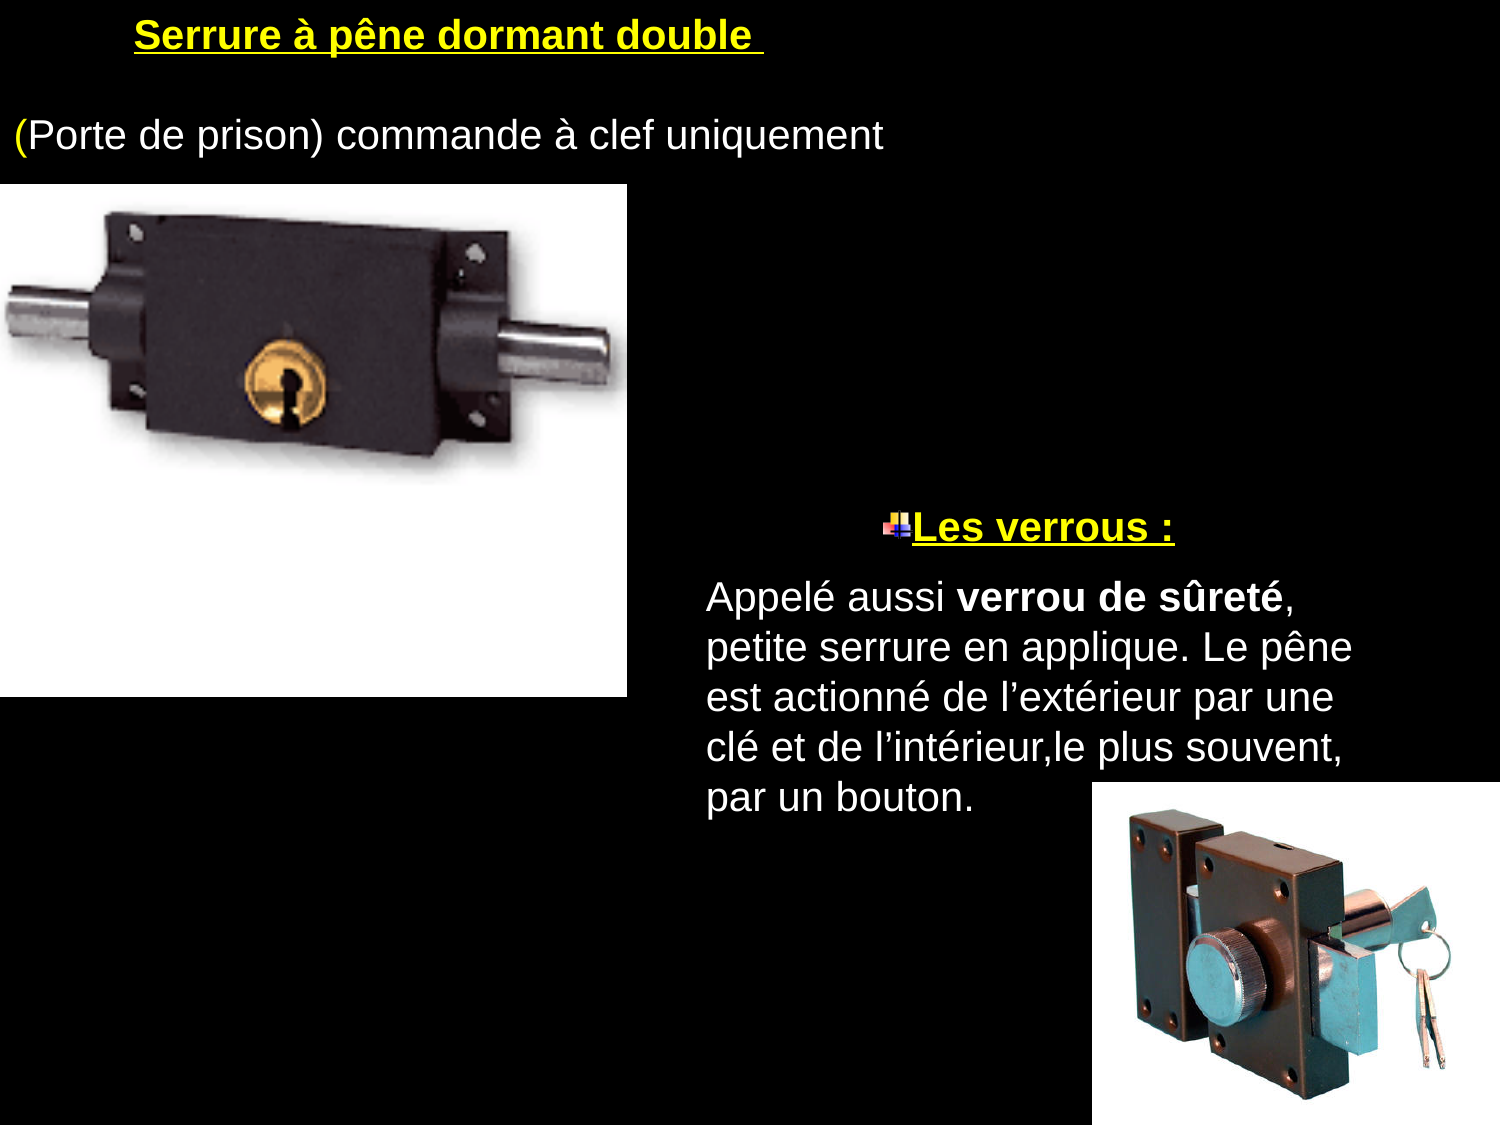

Serrure à pêne dormant double
(Porte de prison) commande à clef uniquement
Les verrous :
Appelé aussi verrou de sûreté, petite serrure en applique. Le pêne est actionné de l’extérieur par une clé et de l’intérieur,le plus souvent,
par un bouton.